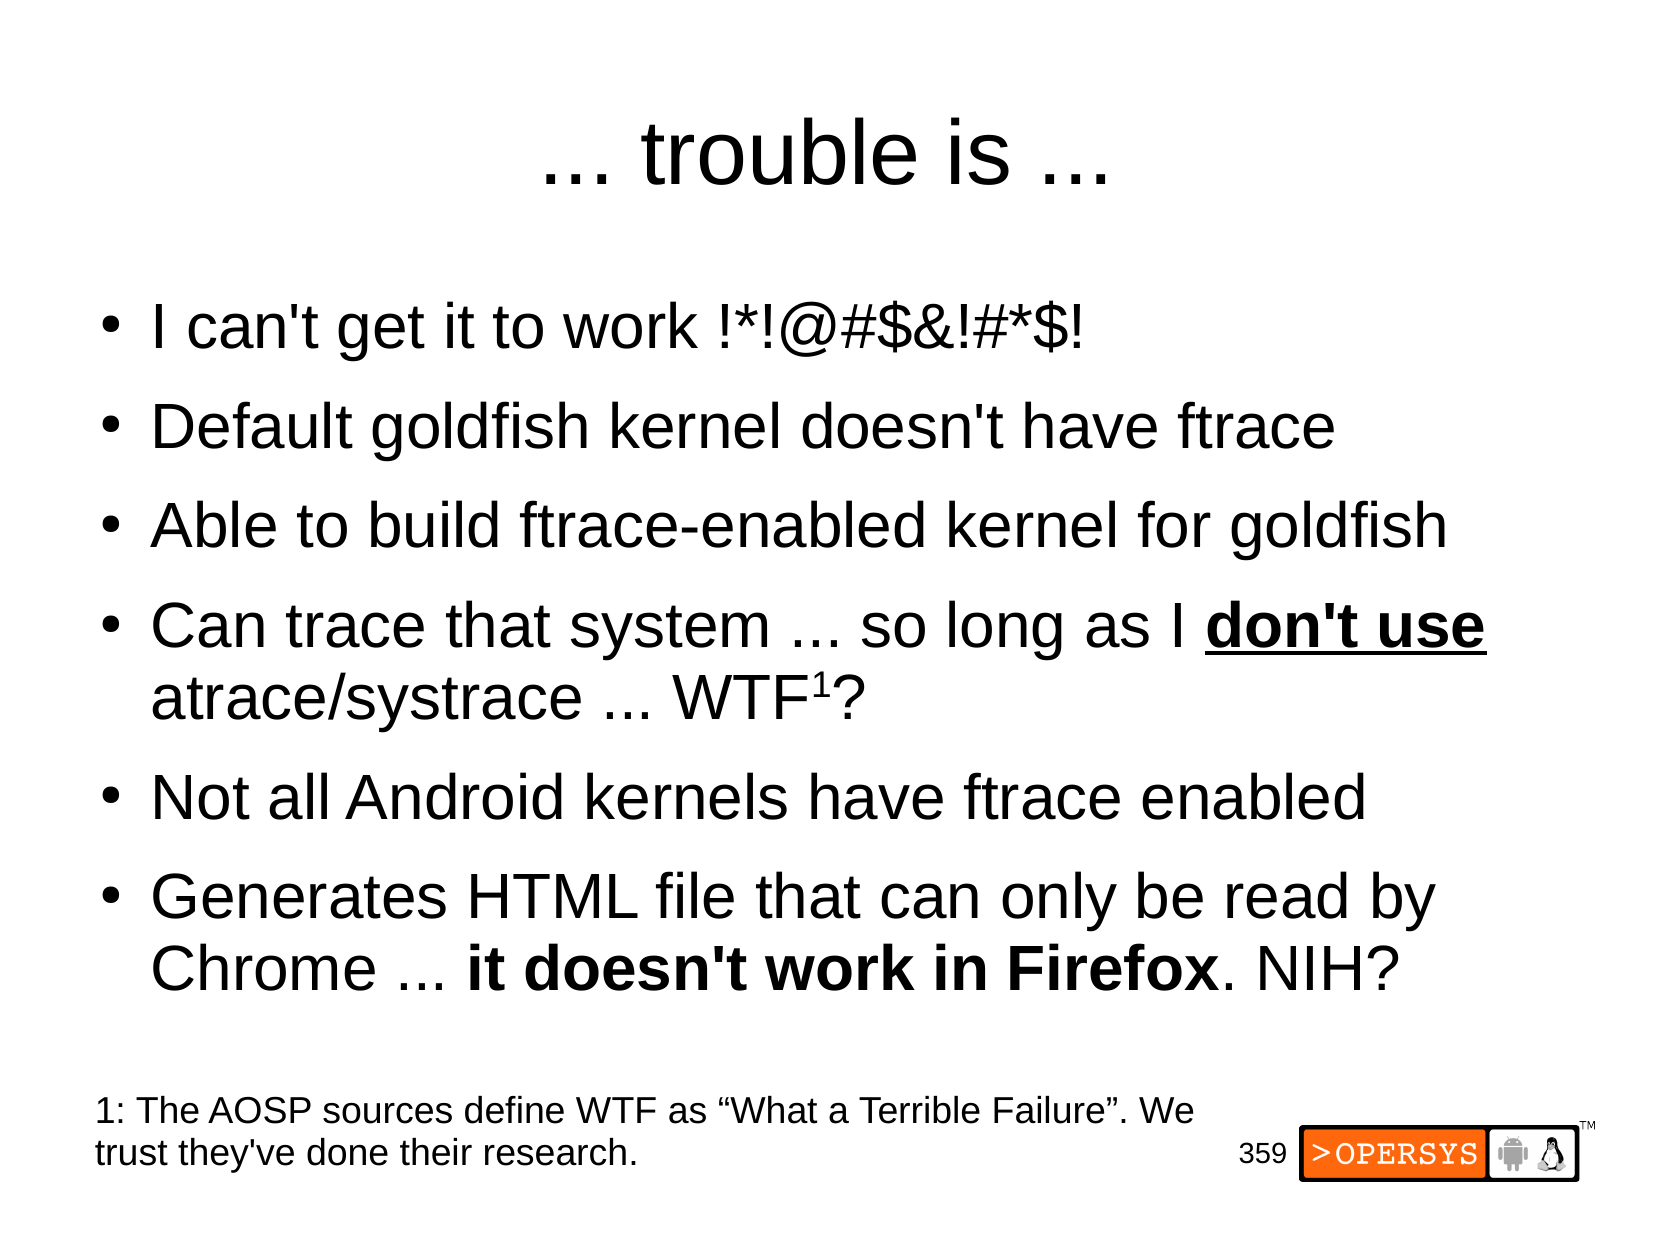

# ... trouble is ...
I can't get it to work !*!@#$&!#*$!
Default goldfish kernel doesn't have ftrace
Able to build ftrace-enabled kernel for goldfish
Can trace that system ... so long as I don't use atrace/systrace ... WTF1?
Not all Android kernels have ftrace enabled
Generates HTML file that can only be read by Chrome ... it doesn't work in Firefox. NIH?
1: The AOSP sources define WTF as “What a Terrible Failure”. We
trust they've done their research.